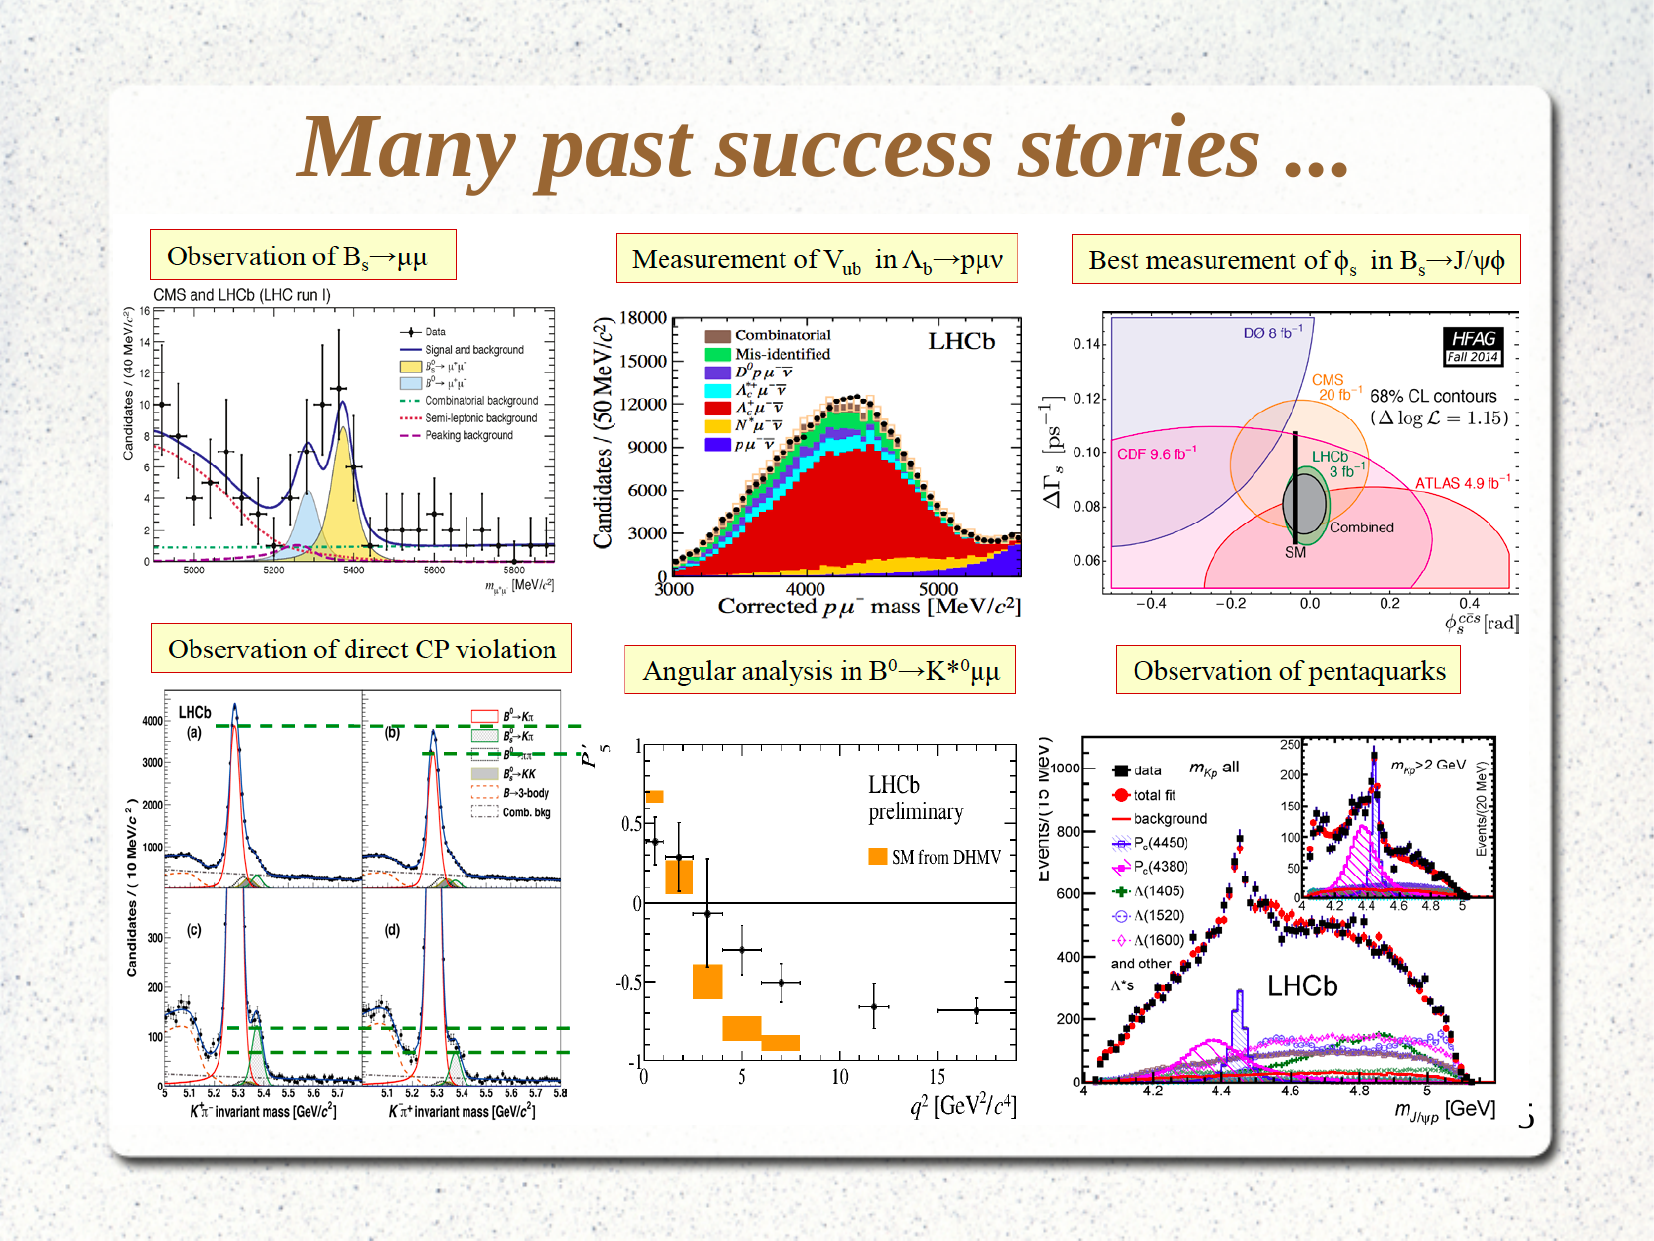

# Many past success stories ...
5